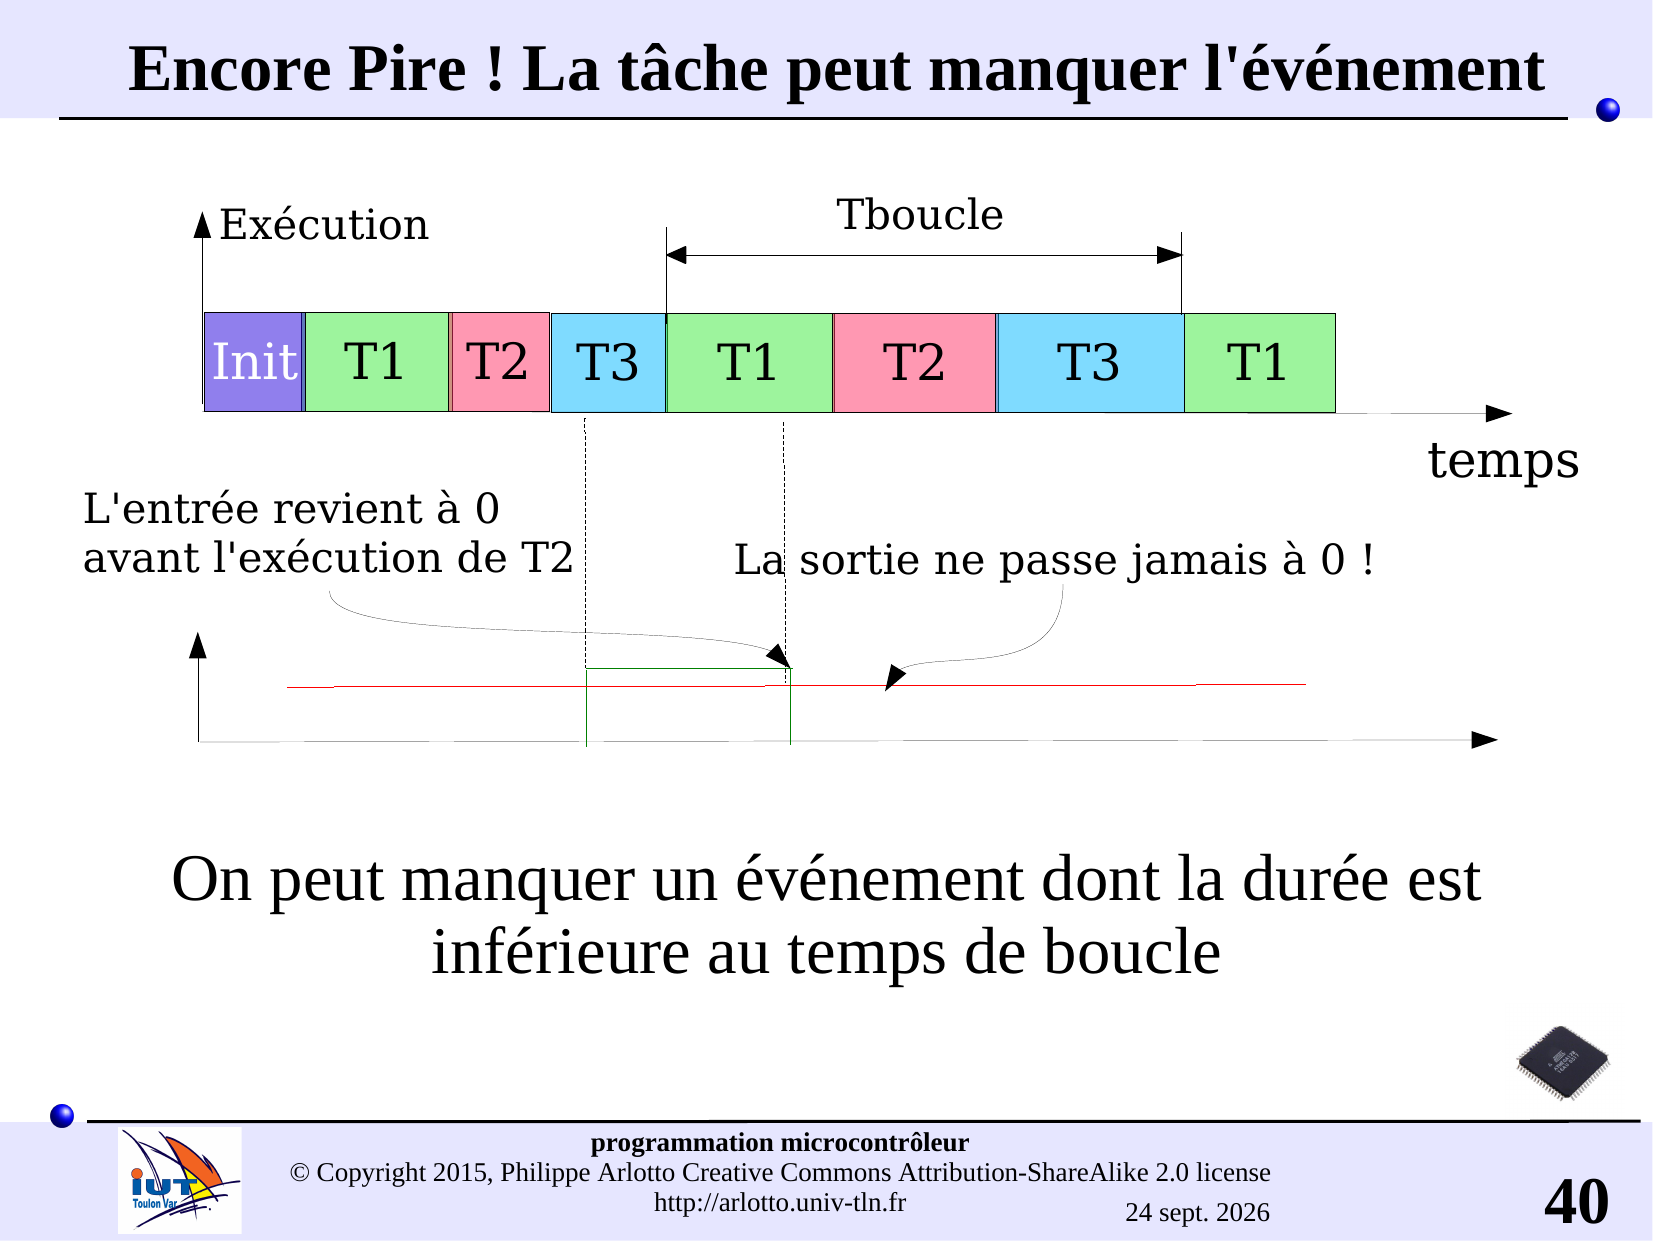

# Encore Pire ! La tâche peut manquer l'événement
Tboucle
On peut manquer un événement dont la durée est inférieure au temps de boucle
Exécution
T1
Init
T2
T3
T1
T2
T3
T1
temps
L'entrée revient à 0
avant l'exécution de T2
La sortie ne passe jamais à 0 !